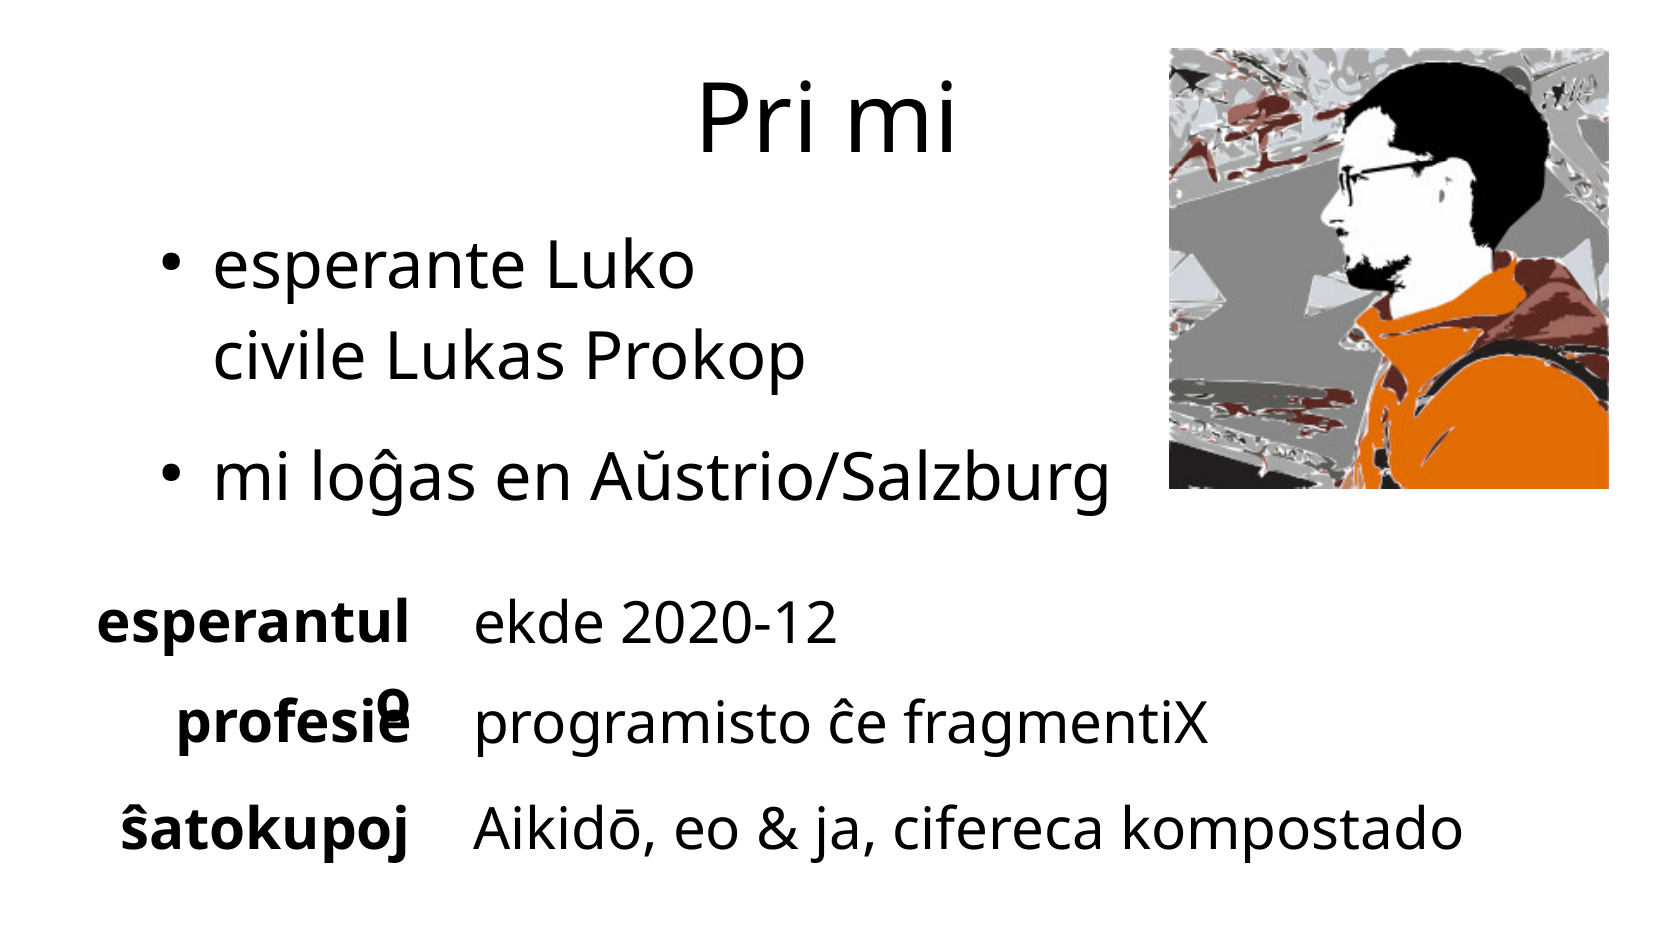

# Pri mi
esperante Luko
civile Lukas Prokop
mi loĝas en Aŭstrio/Salzburg
esperantulo
ekde 2020-12
profesie
programisto ĉe fragmentiX
ŝatokupoj
Aikidō, eo & ja, cifereca kompostado